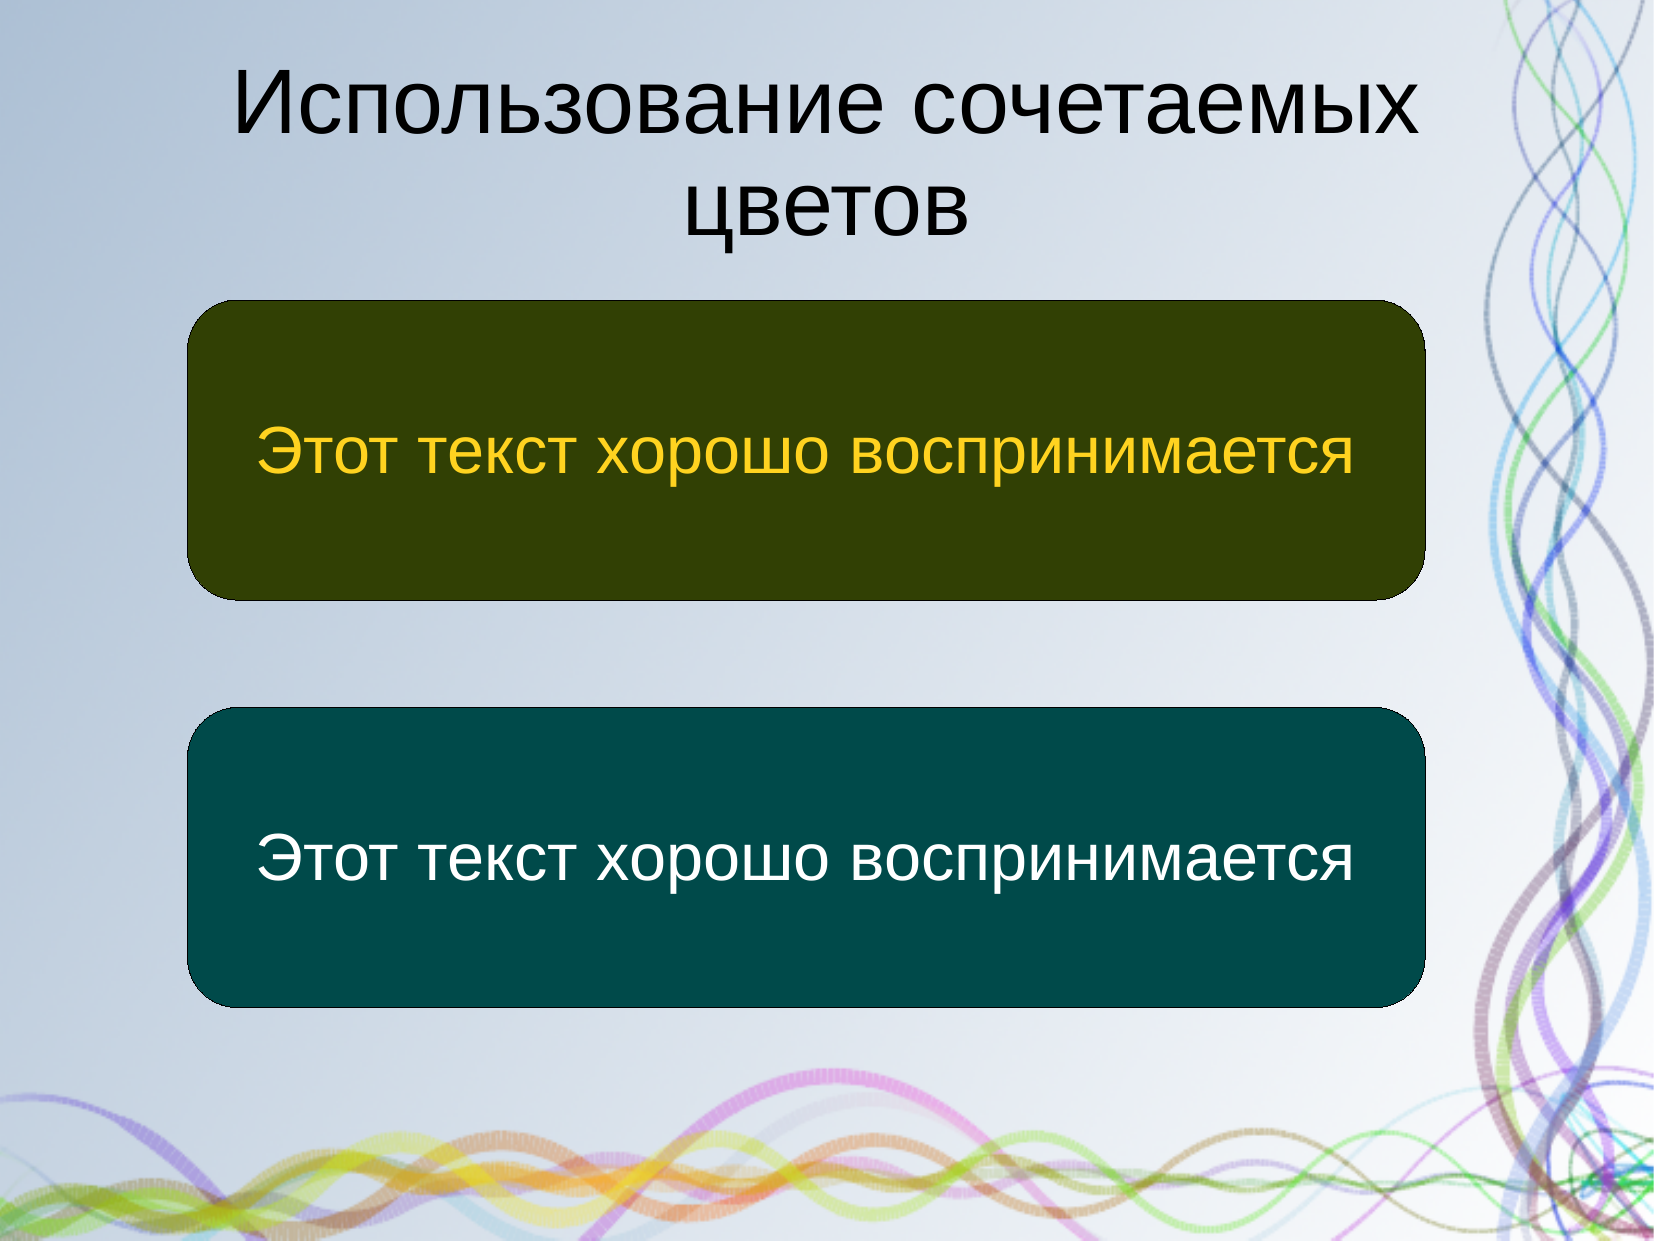

# Использование сочетаемых цветов
Этот текст хорошо воспринимается
Этот текст хорошо воспринимается